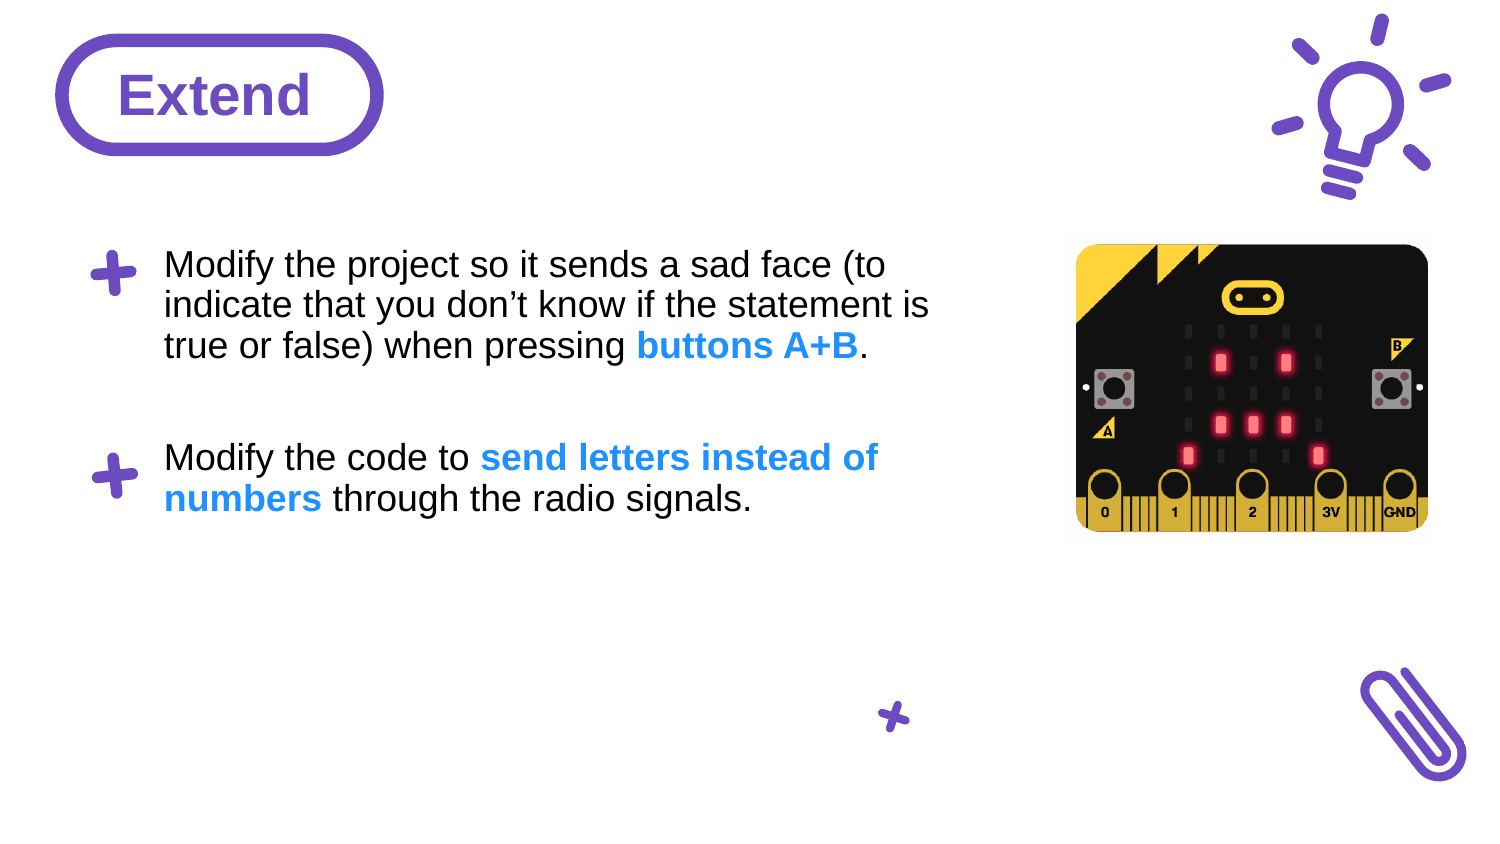

# Extend
Modify the project so it sends a sad face (to indicate that you don’t know if the statement is true or false) when pressing buttons A+B.
Modify the code to send letters instead of numbers through the radio signals.